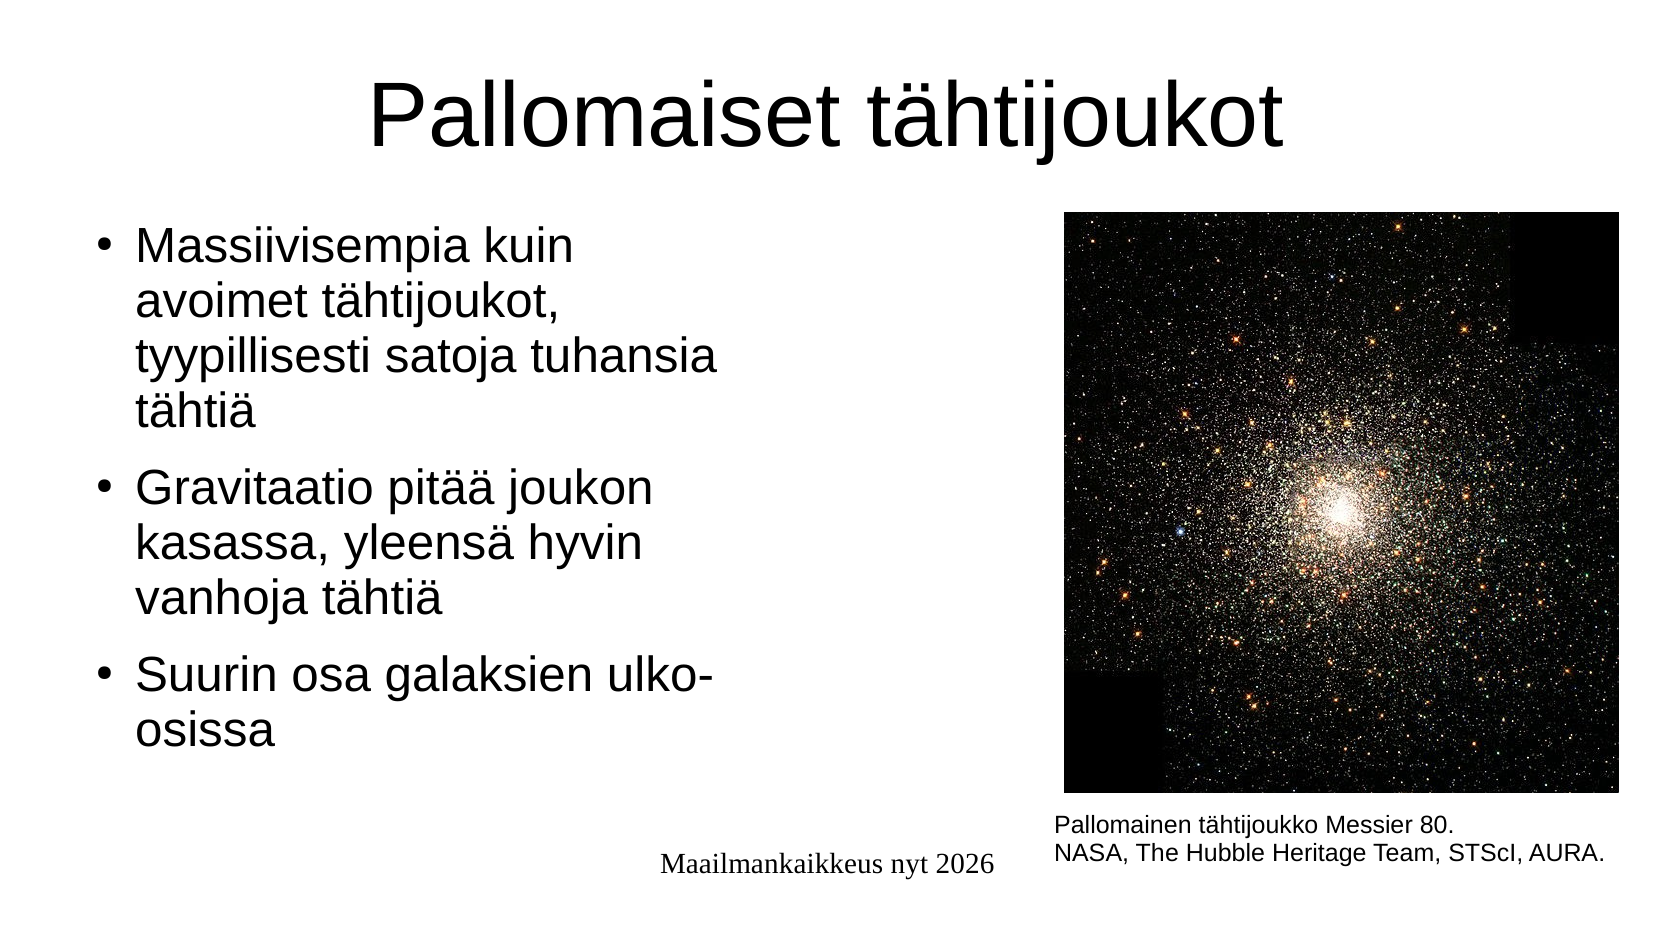

# Pallomaiset tähtijoukot
Massiivisempia kuin avoimet tähtijoukot, tyypillisesti satoja tuhansia tähtiä
Gravitaatio pitää joukon kasassa, yleensä hyvin vanhoja tähtiä
Suurin osa galaksien ulko-osissa
Pallomainen tähtijoukko Messier 80.
NASA, The Hubble Heritage Team, STScI, AURA.